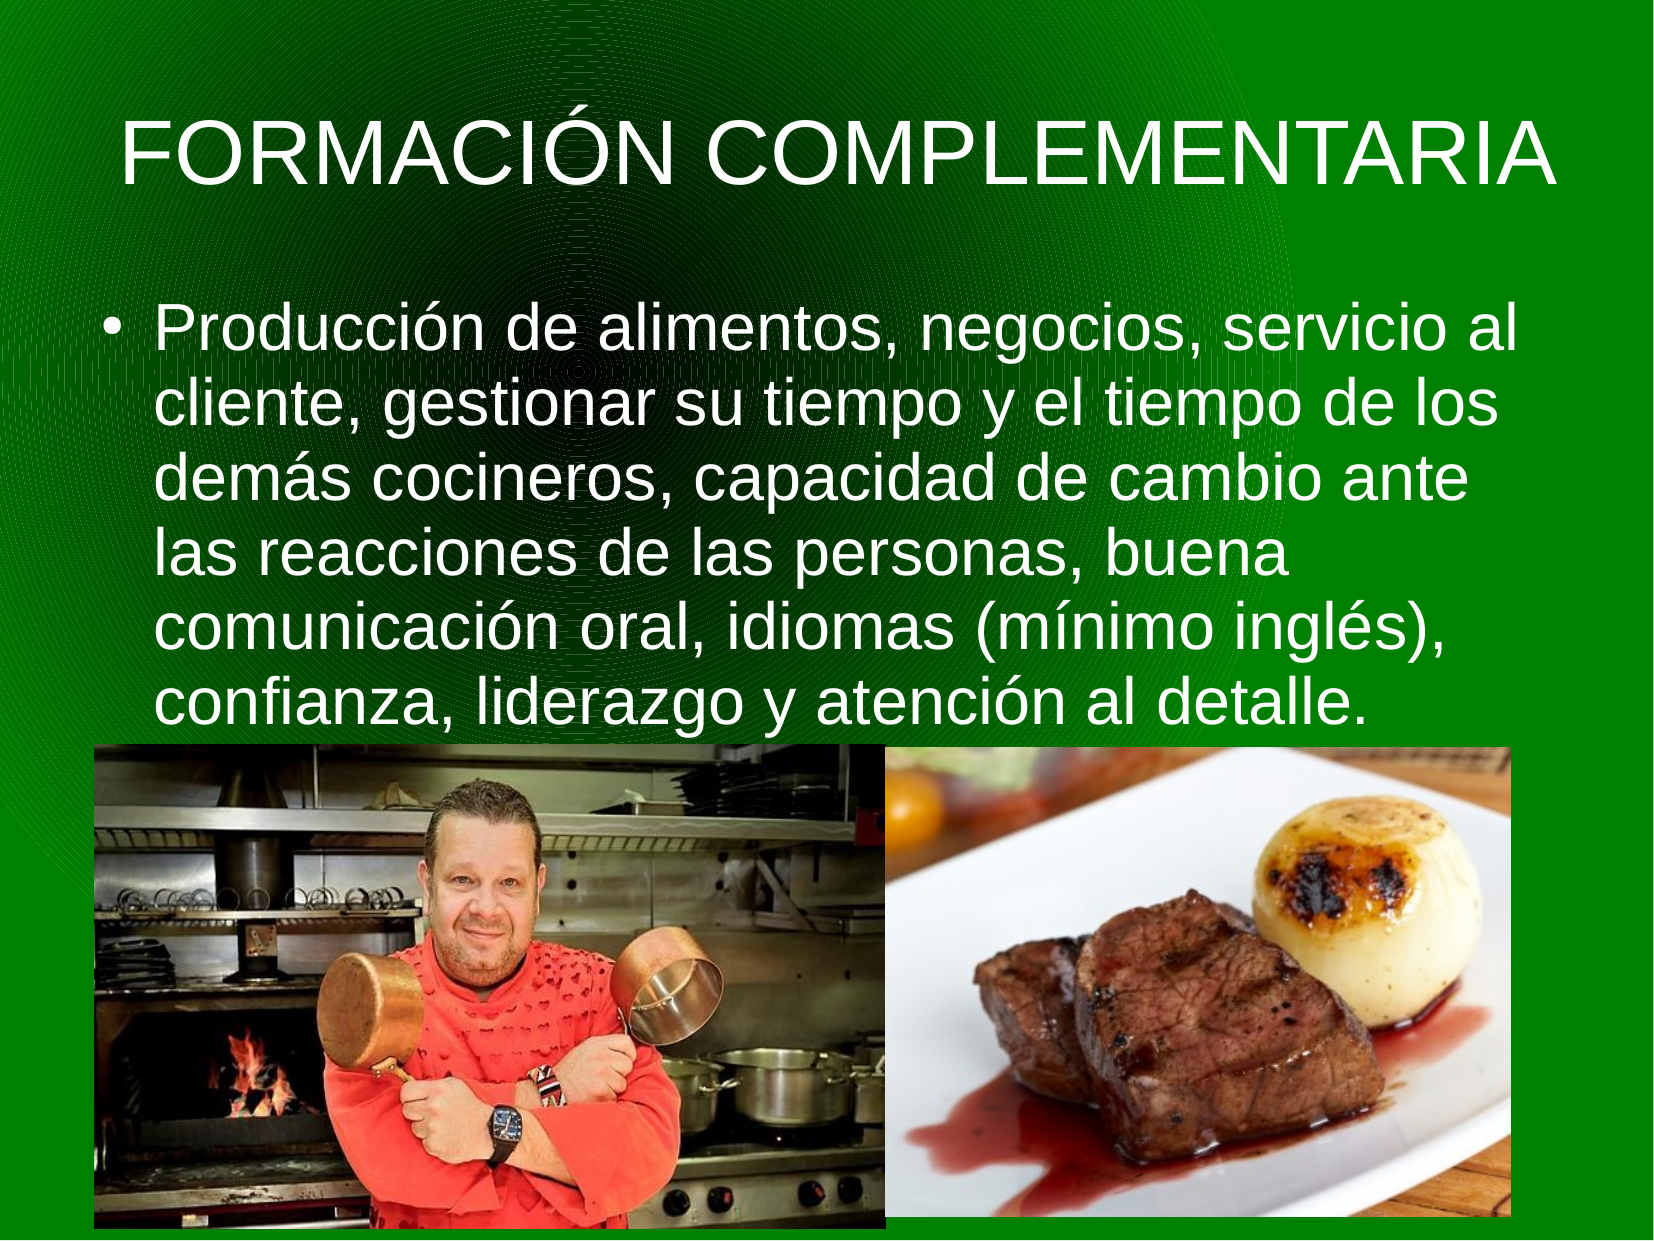

# FORMACIÓN COMPLEMENTARIA
Producción de alimentos, negocios, servicio al cliente, gestionar su tiempo y el tiempo de los demás cocineros, capacidad de cambio ante las reacciones de las personas, buena comunicación oral, idiomas (mínimo inglés), confianza, liderazgo y atención al detalle.